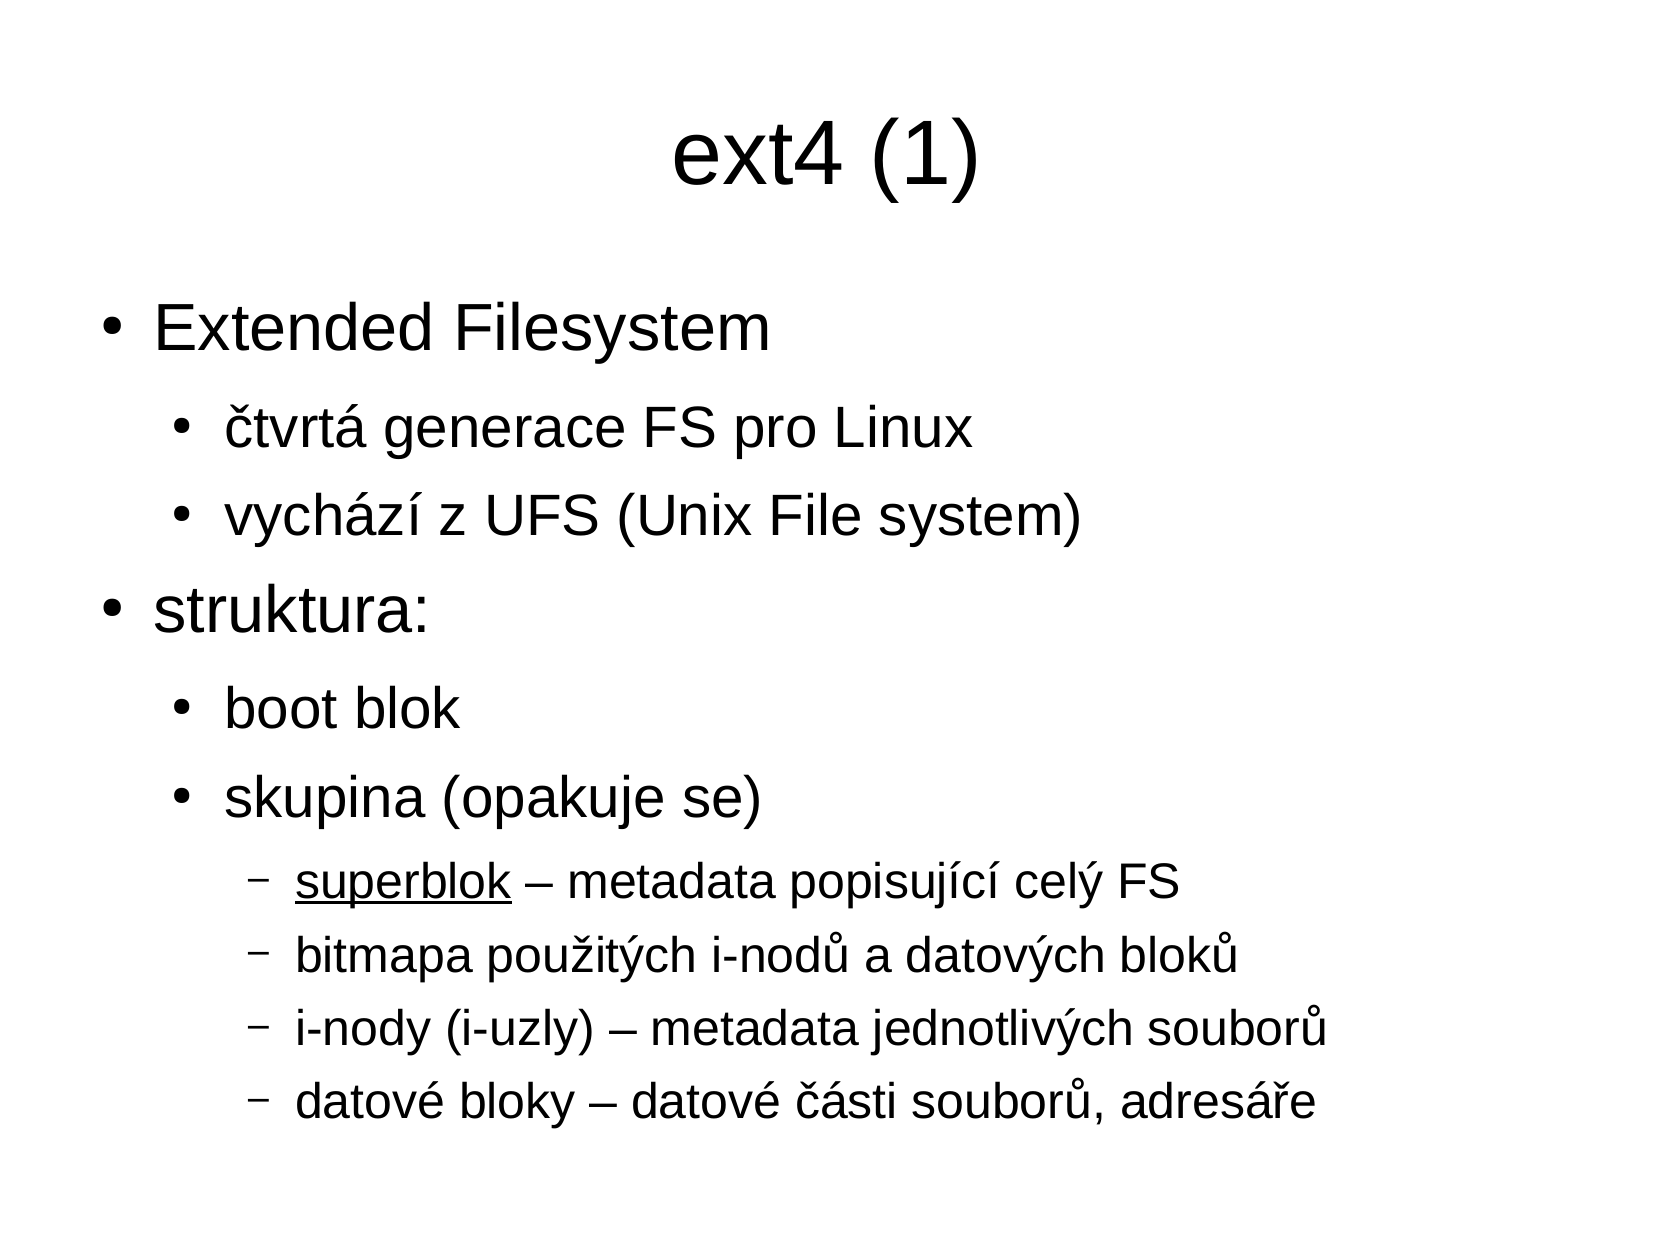

# ext4 (1)
Extended Filesystem
čtvrtá generace FS pro Linux
vychází z UFS (Unix File system)
struktura:
boot blok
skupina (opakuje se)
superblok – metadata popisující celý FS
bitmapa použitých i-nodů a datových bloků
i-nody (i-uzly) – metadata jednotlivých souborů
datové bloky – datové části souborů, adresáře